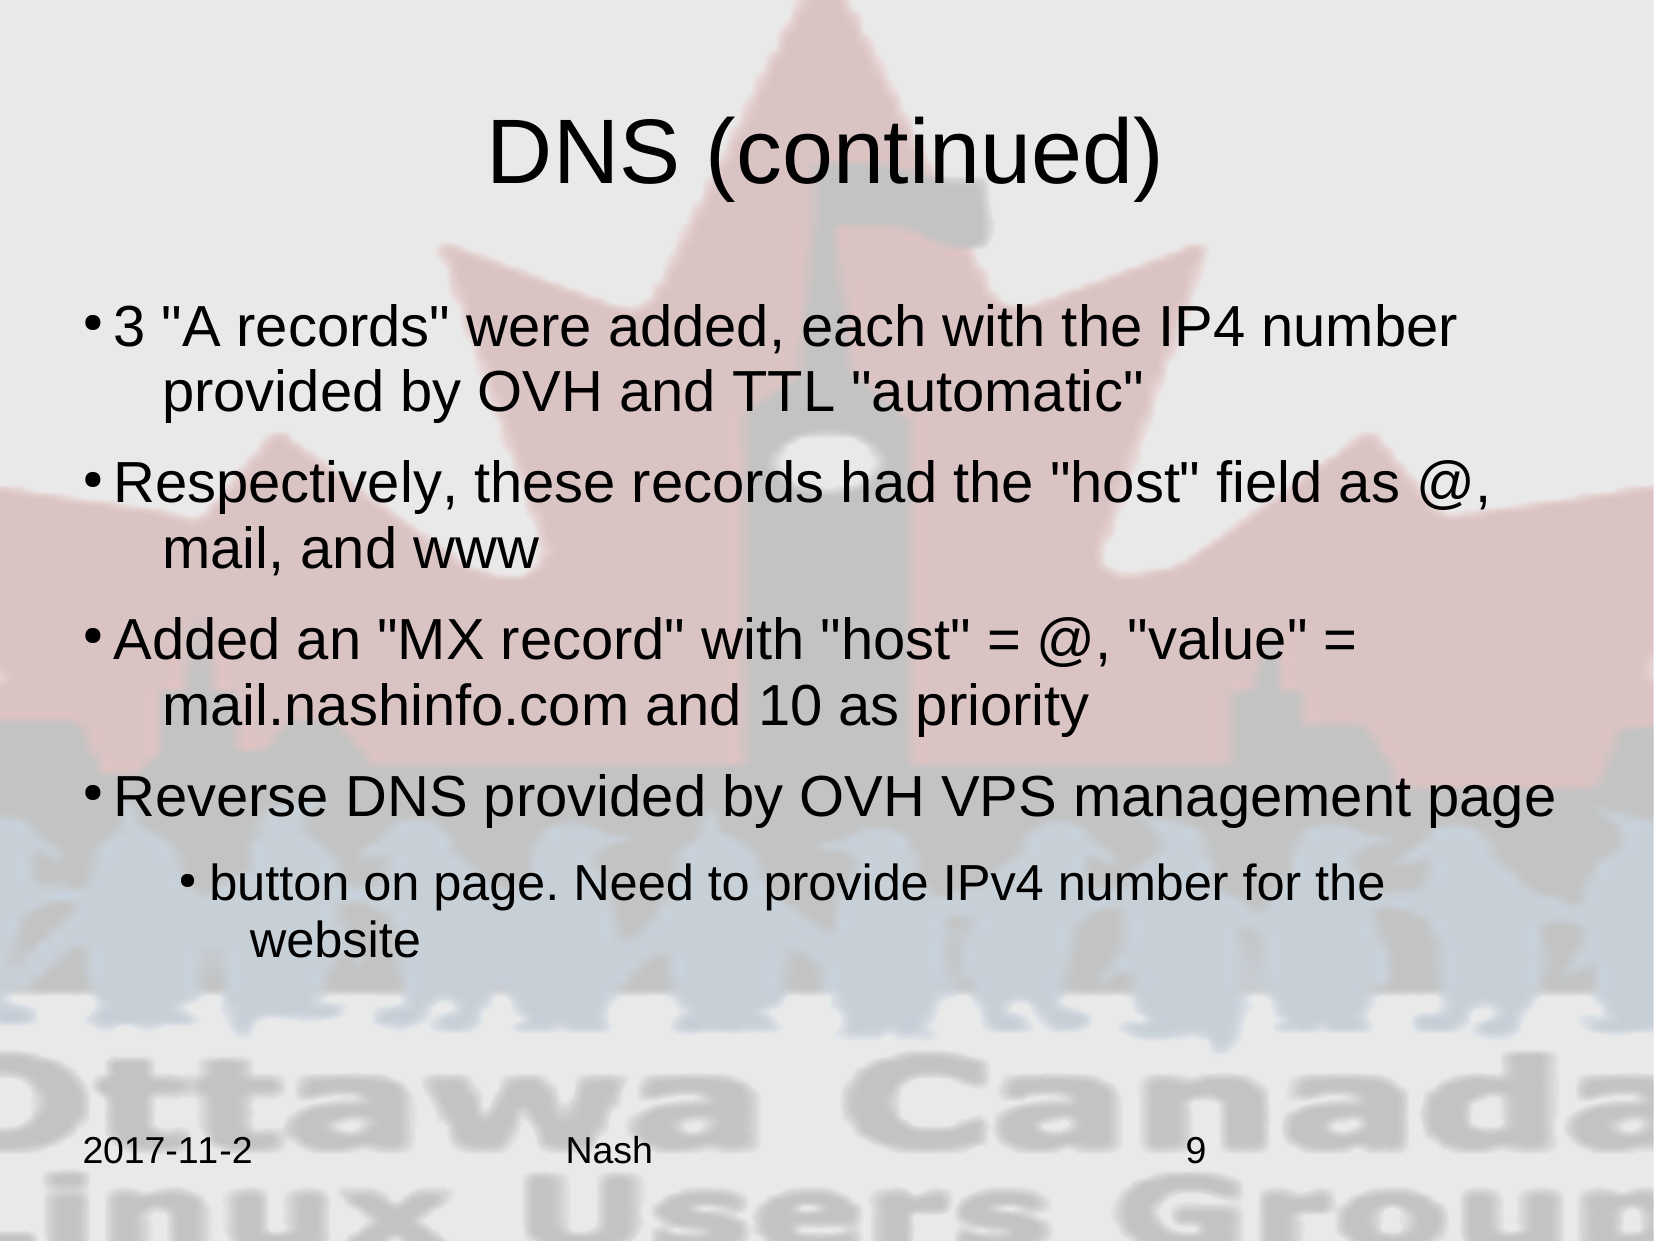

# DNS (continued)
3 "A records" were added, each with the IP4 number provided by OVH and TTL "automatic"
Respectively, these records had the "host" field as @, mail, and www
Added an "MX record" with "host" = @, "value" = mail.nashinfo.com and 10 as priority
Reverse DNS provided by OVH VPS management page
button on page. Need to provide IPv4 number for the website
9